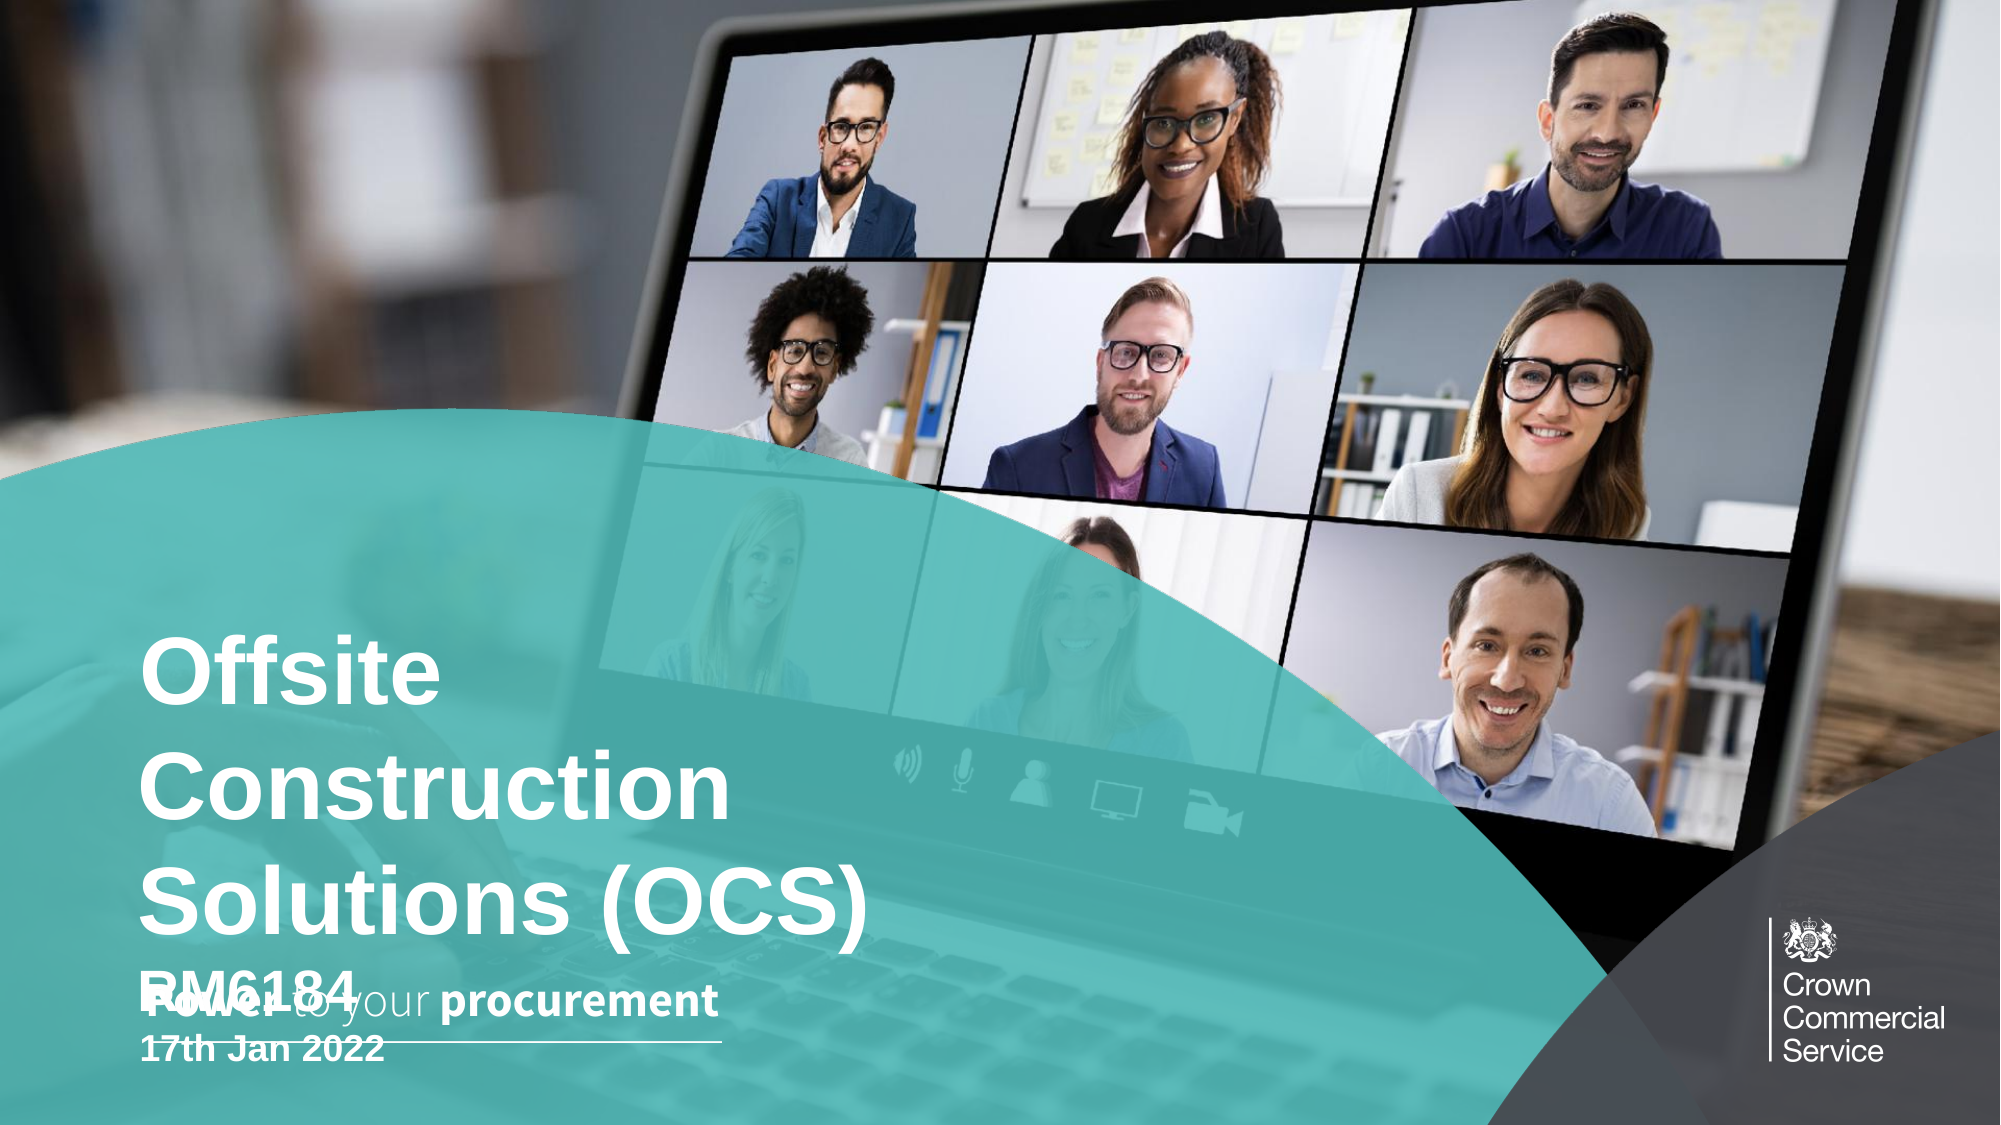

# Offsite Construction Solutions (OCS) RM6184
17th Jan 2022